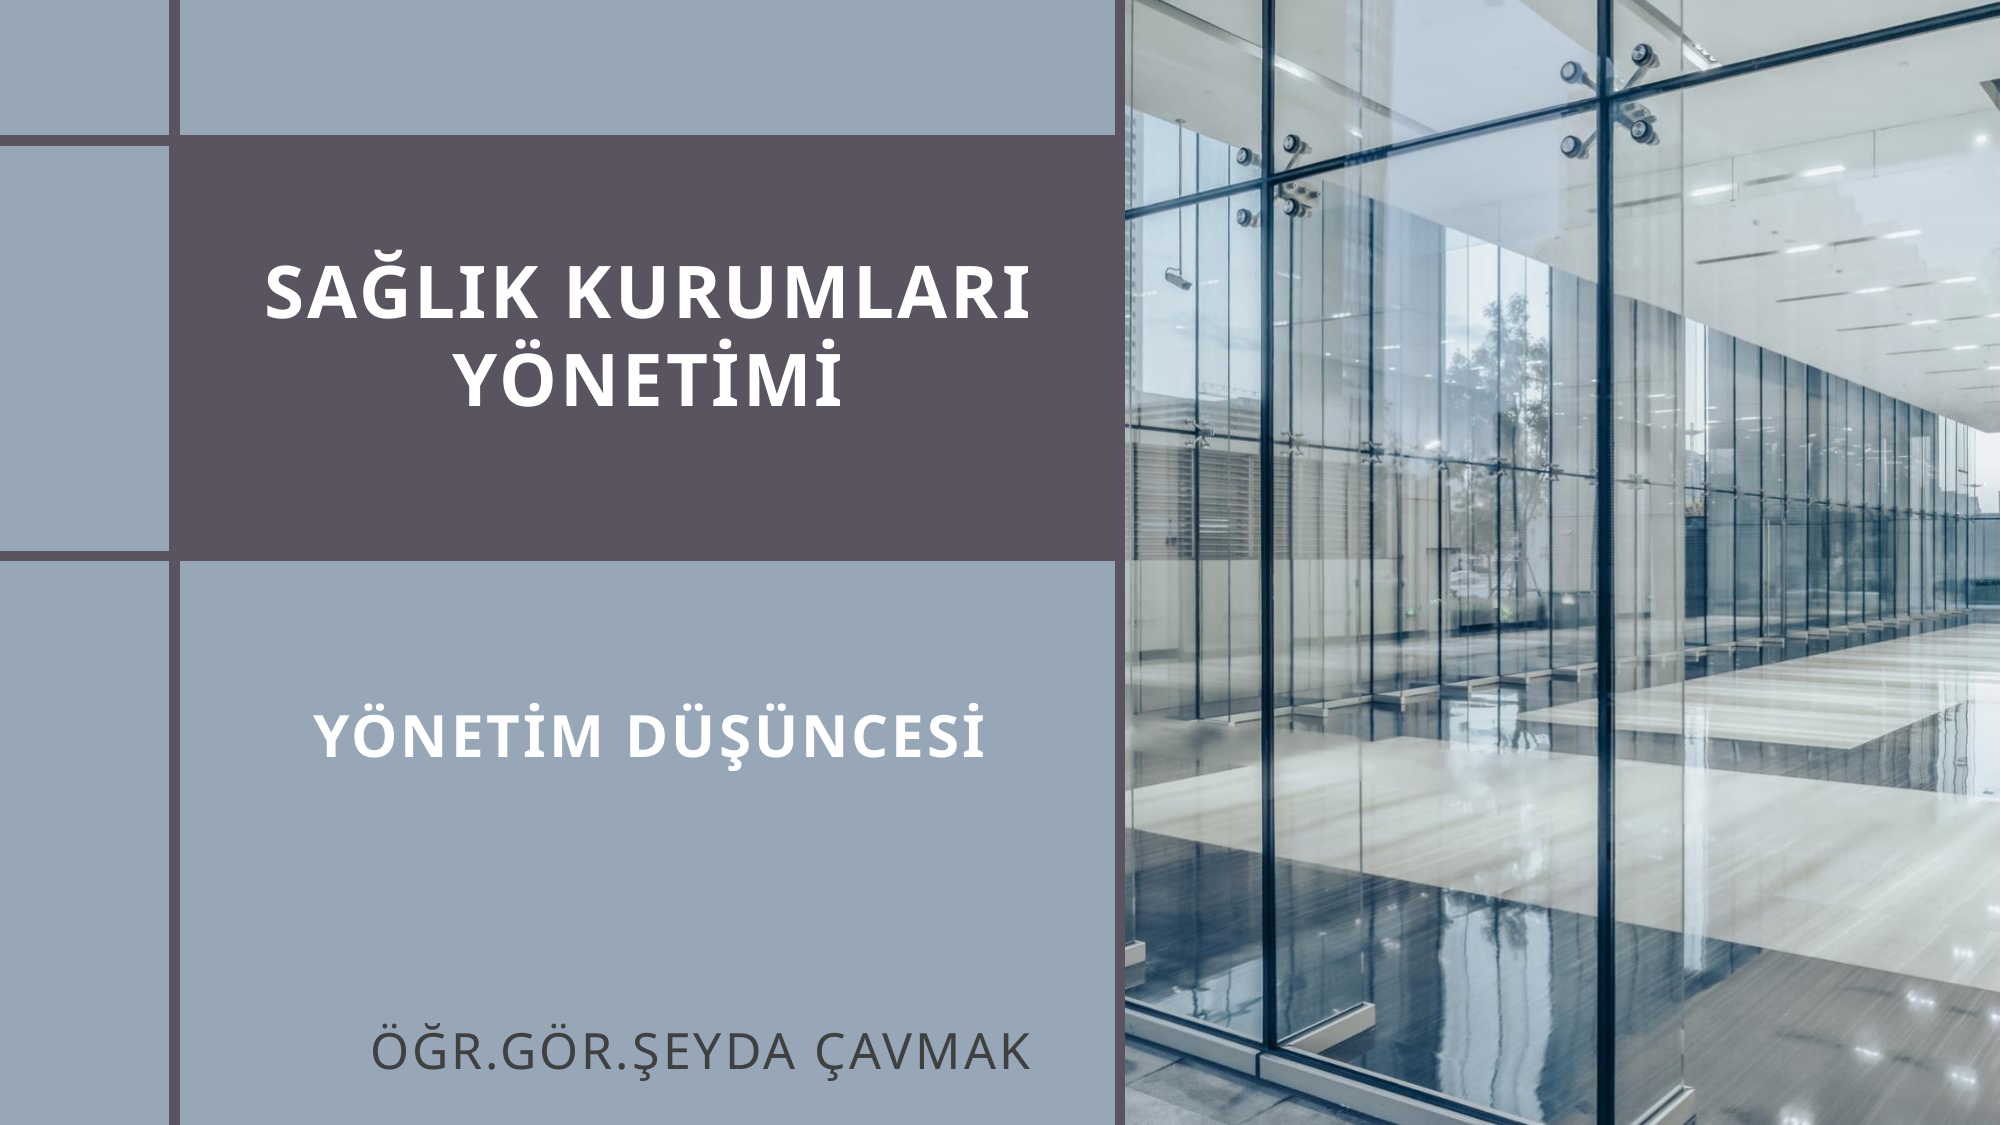

# SAĞLIK KURUMLARI YÖNETİMİ
YÖNETİM DÜŞÜNCESİ
ÖĞR.GÖR.ŞEYDA ÇAVMAK